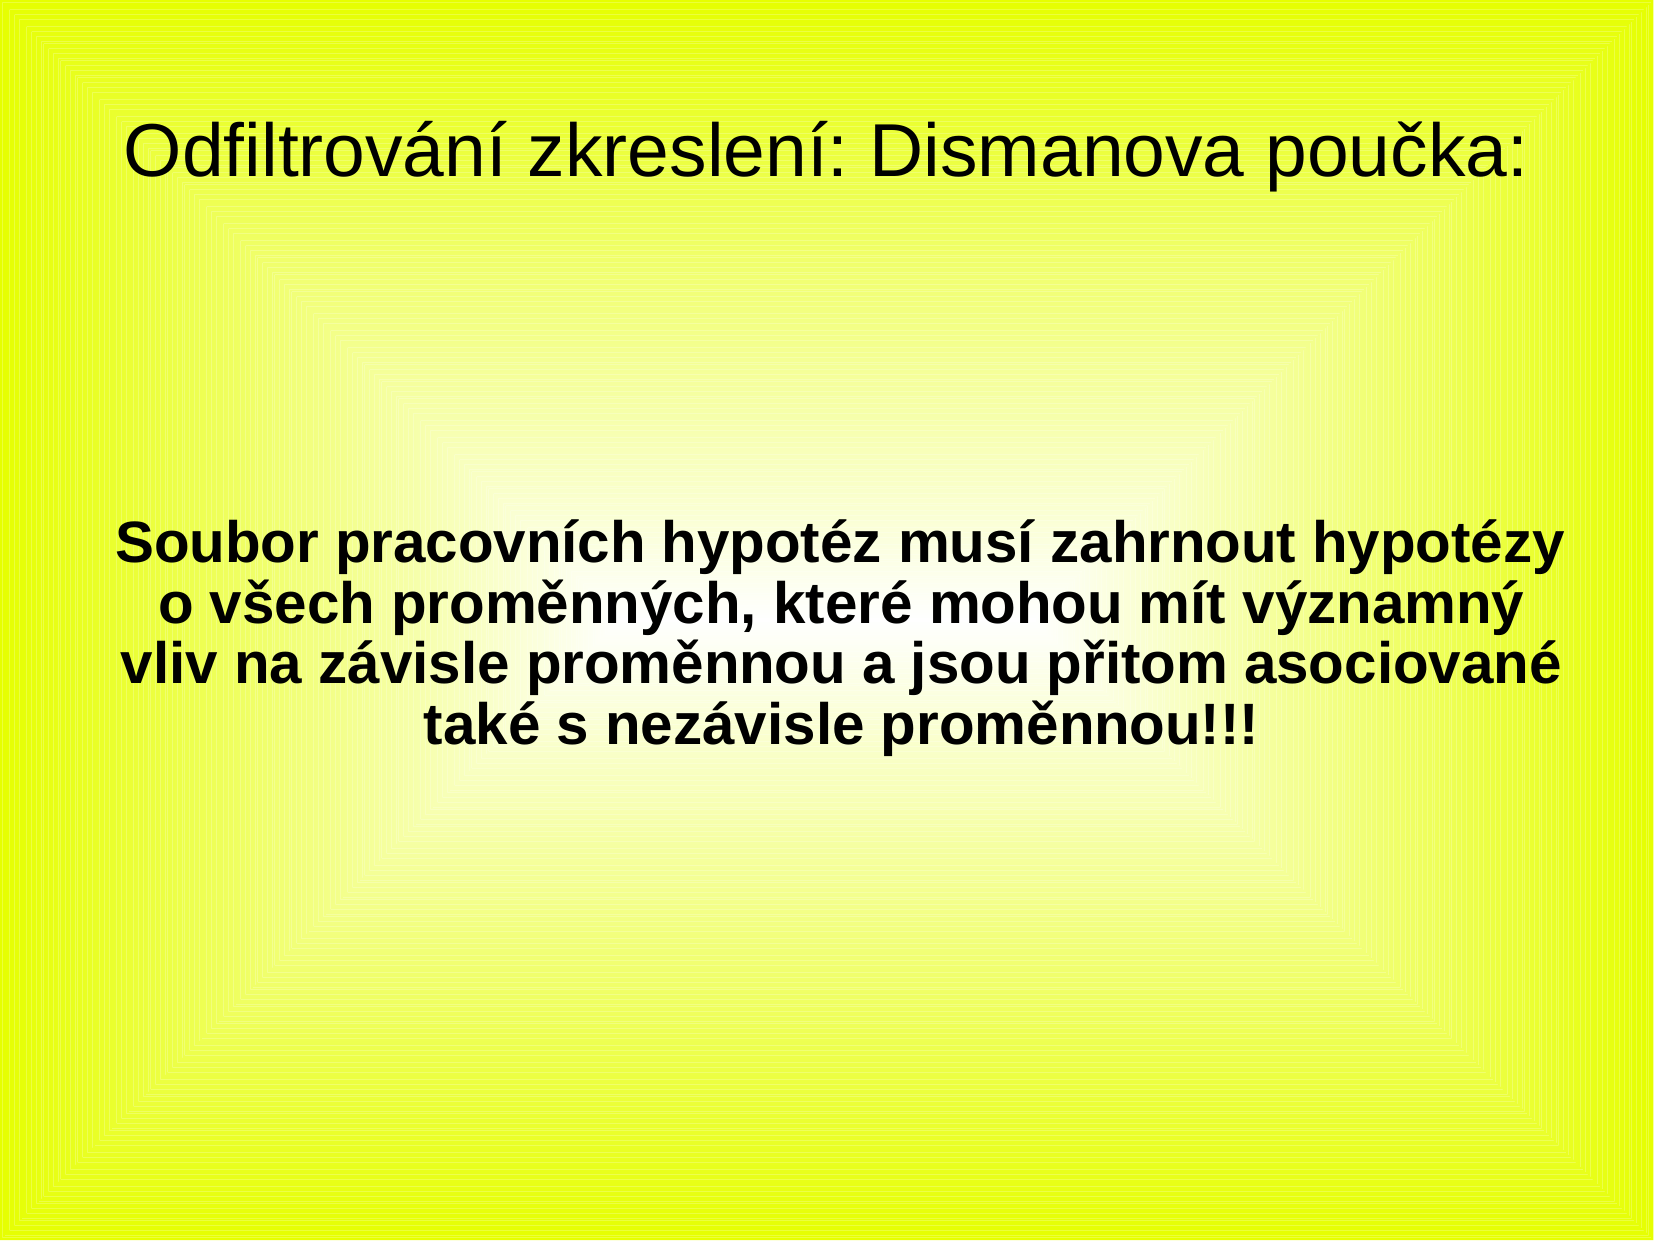

# Odfiltrování zkreslení: Dismanova poučka:
Soubor pracovních hypotéz musí zahrnout hypotézy o všech proměnných, které mohou mít významný vliv na závisle proměnnou a jsou přitom asociované také s nezávisle proměnnou!!!